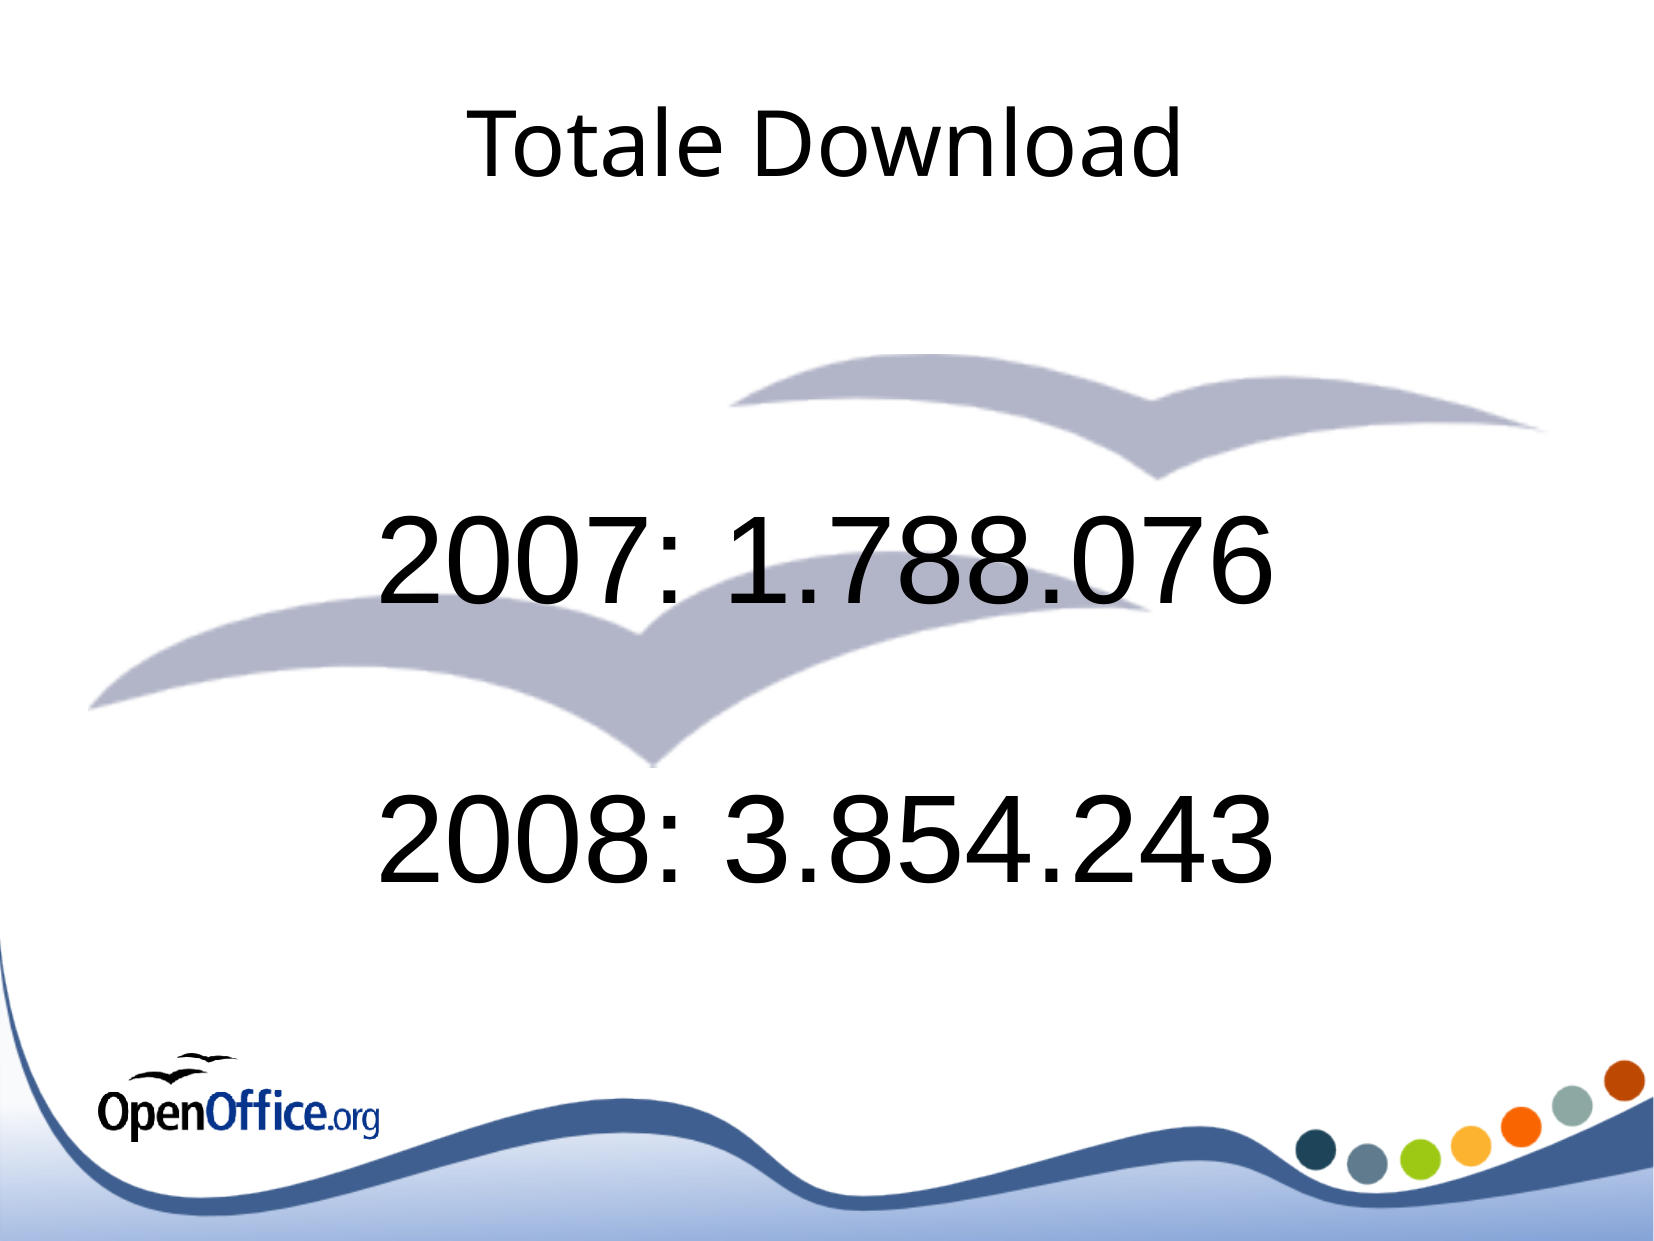

# Totale Download
2007: 1.788.076
2008: 3.854.243